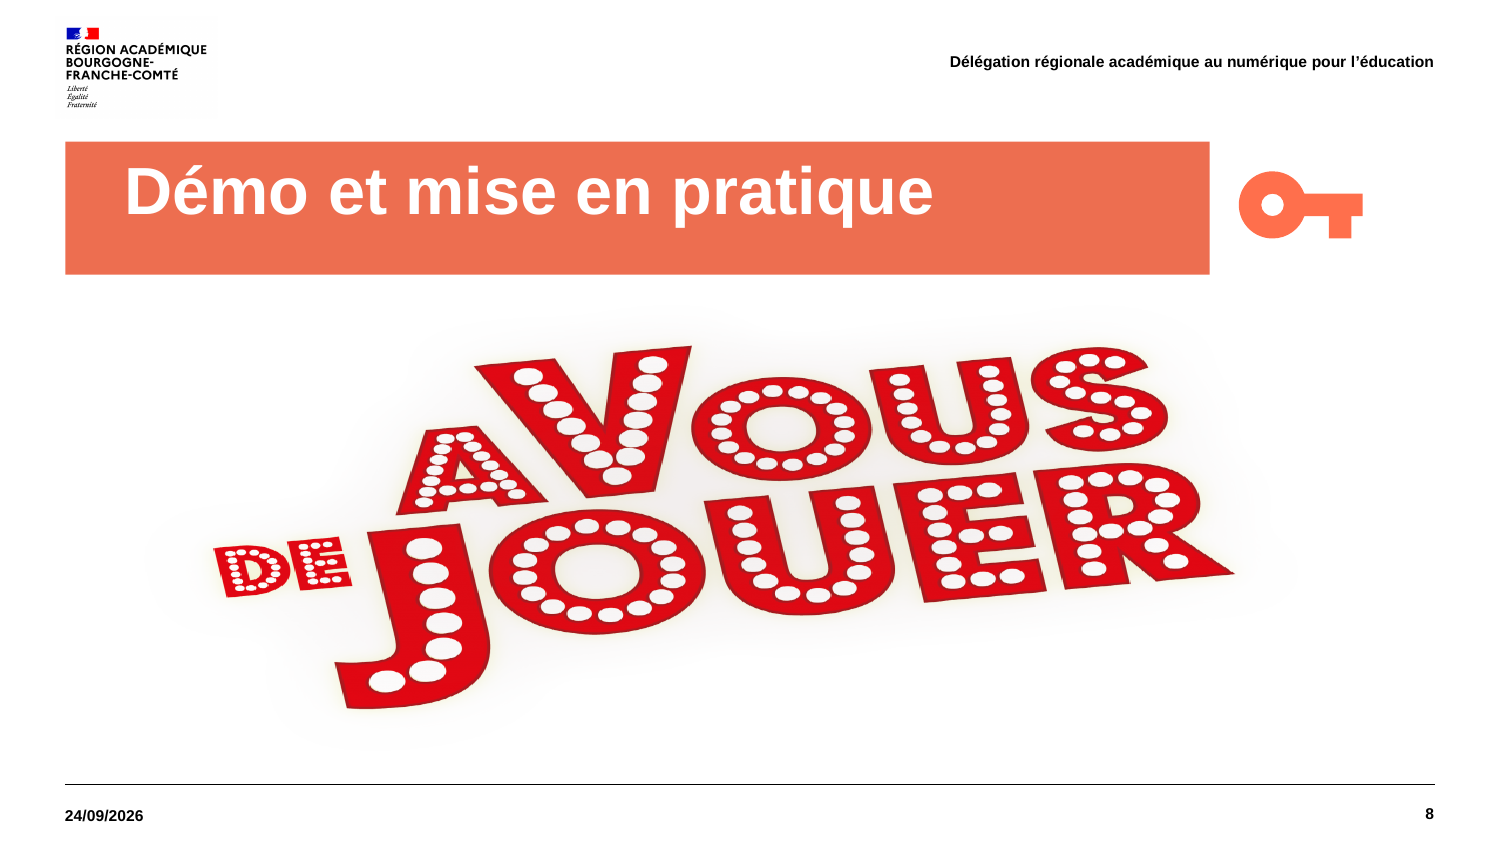

Délégation régionale académique au numérique pour l’éducation
Démo et mise en pratique